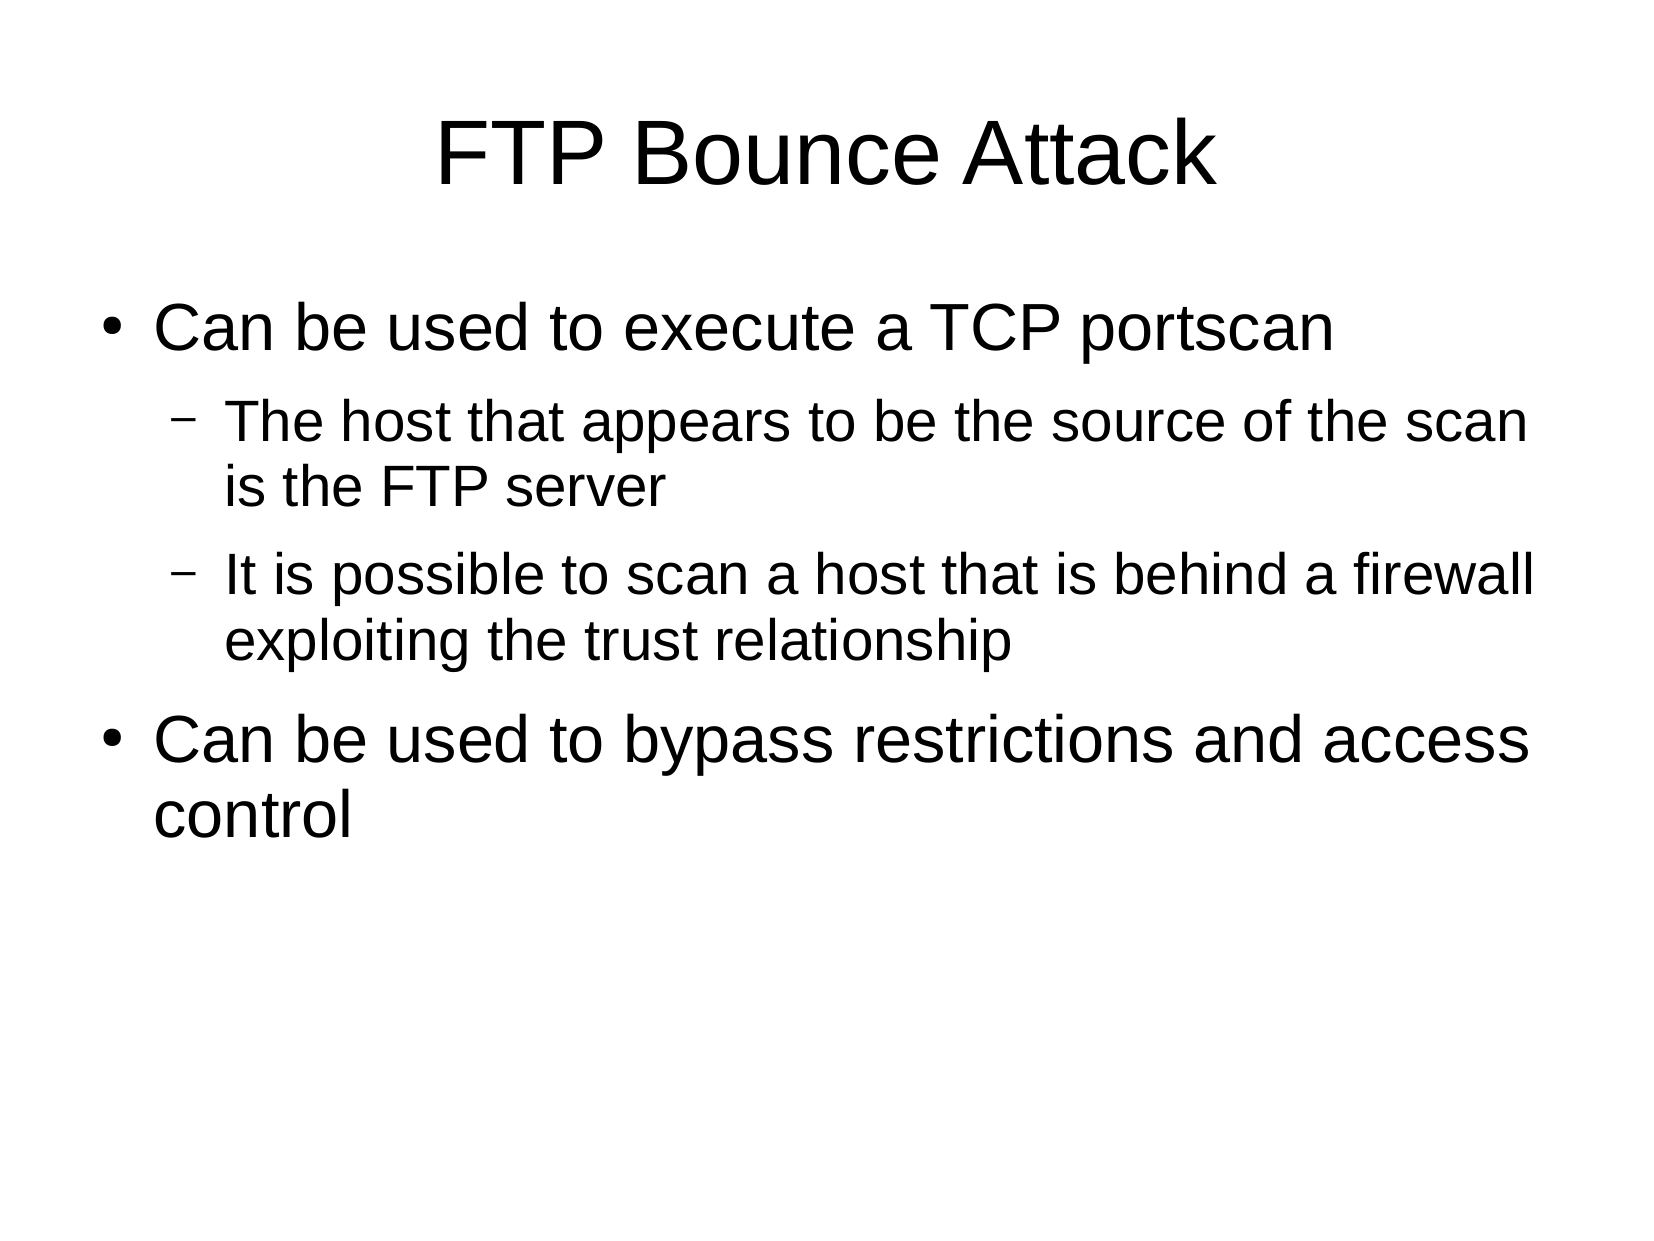

# FTP Bounce Attack
Can be used to execute a TCP portscan
The host that appears to be the source of the scan is the FTP server
It is possible to scan a host that is behind a firewall exploiting the trust relationship
Can be used to bypass restrictions and access control